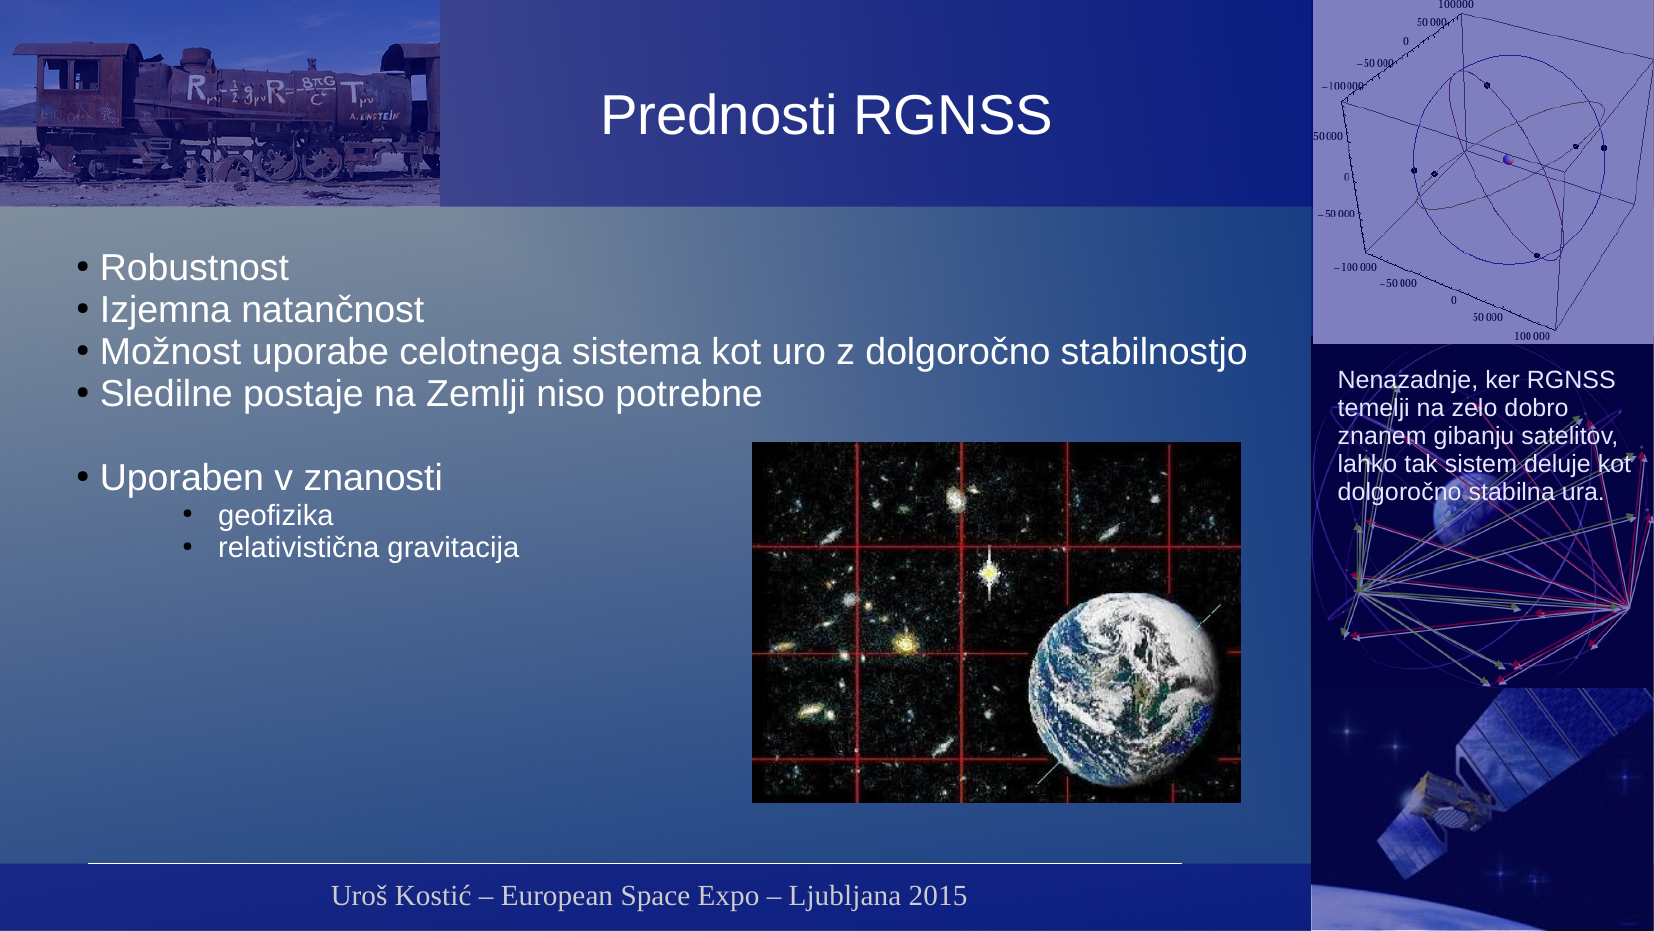

# Prednosti RGNSS
 Robustnost
 Izjemna natančnost
 Možnost uporabe celotnega sistema kot uro z dolgoročno stabilnostjo
 Sledilne postaje na Zemlji niso potrebne
 Uporaben v znanosti
geofizika
relativistična gravitacija
Nenazadnje, ker RGNSS temelji na zelo dobro znanem gibanju satelitov, lahko tak sistem deluje kot dolgoročno stabilna ura.